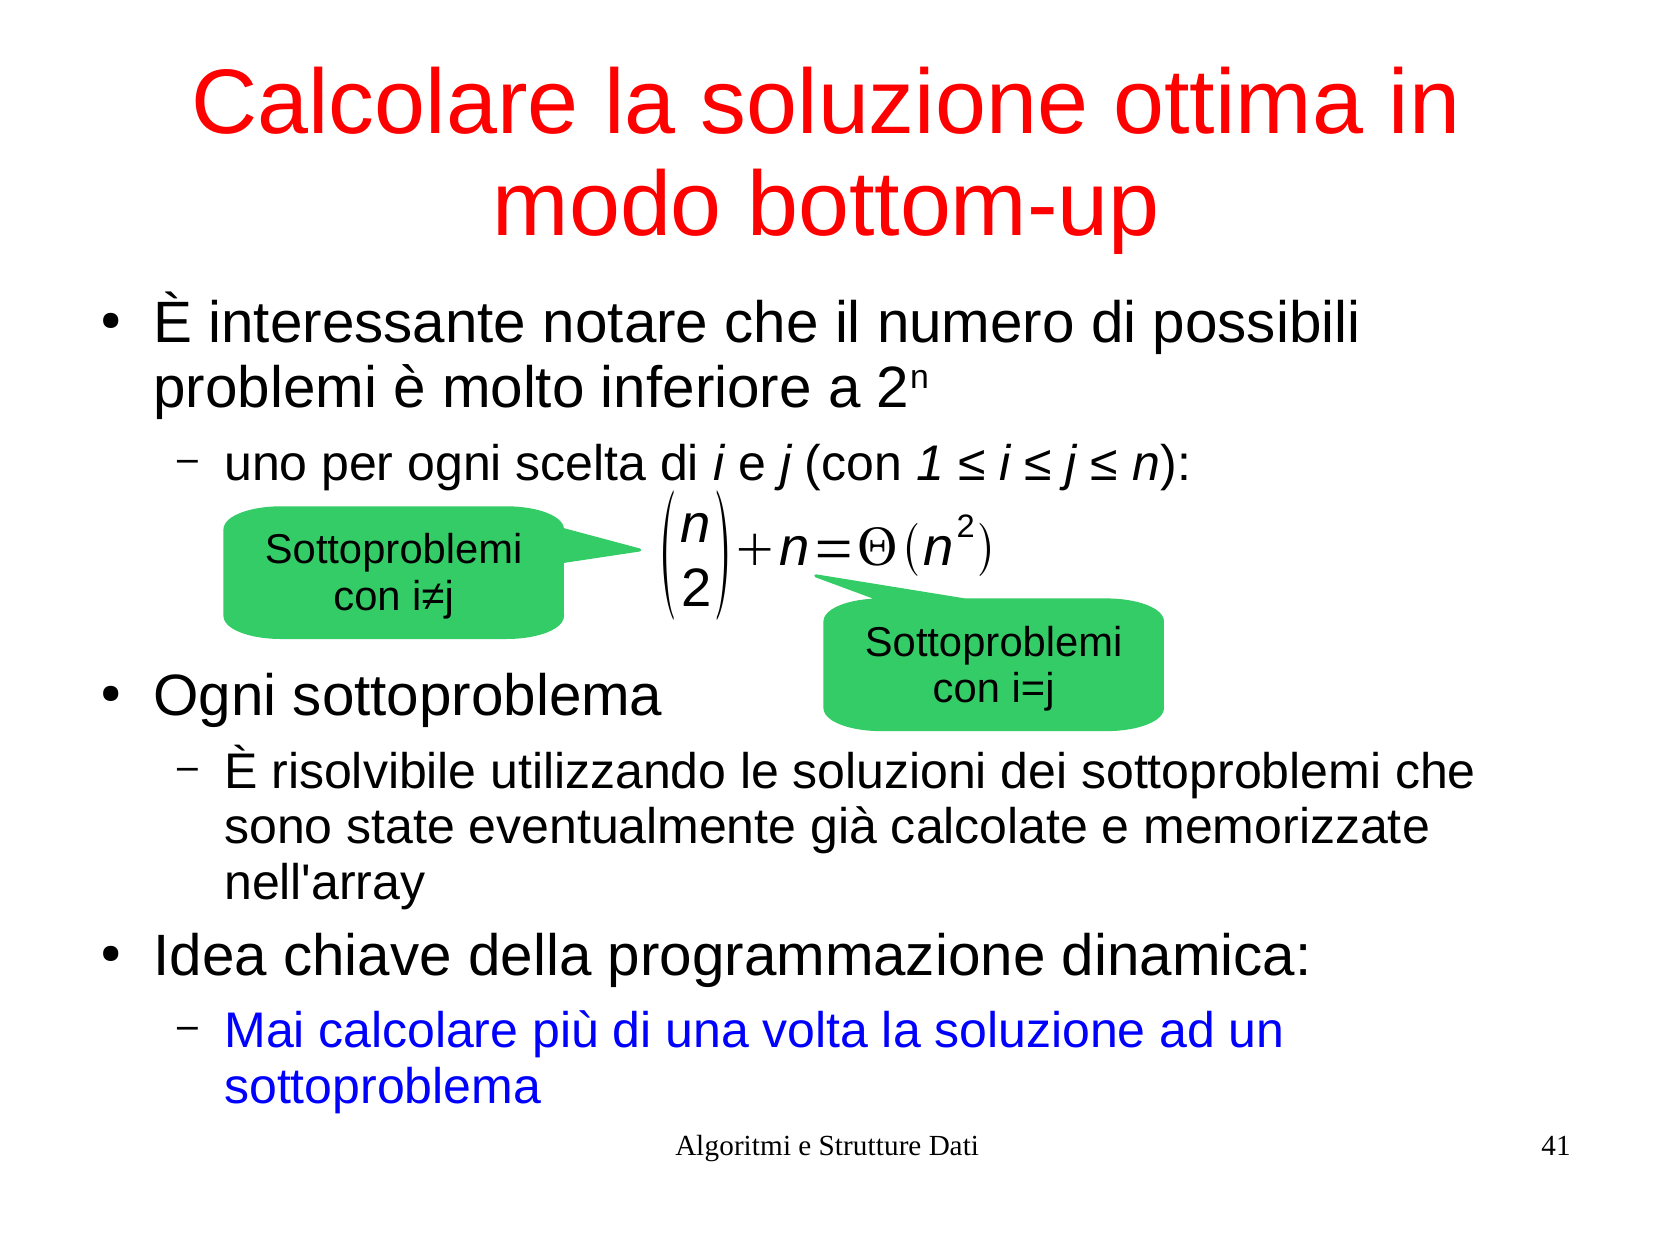

# Calcolare la soluzione ottima in modo bottom-up
È interessante notare che il numero di possibili problemi è molto inferiore a 2n
uno per ogni scelta di i e j (con 1 ≤ i ≤ j ≤ n):
Ogni sottoproblema
È risolvibile utilizzando le soluzioni dei sottoproblemi che sono state eventualmente già calcolate e memorizzate nell'array
Idea chiave della programmazione dinamica:
Mai calcolare più di una volta la soluzione ad un sottoproblema
Sottoproblemi con i≠j
Sottoproblemi con i=j
Algoritmi e Strutture Dati
41